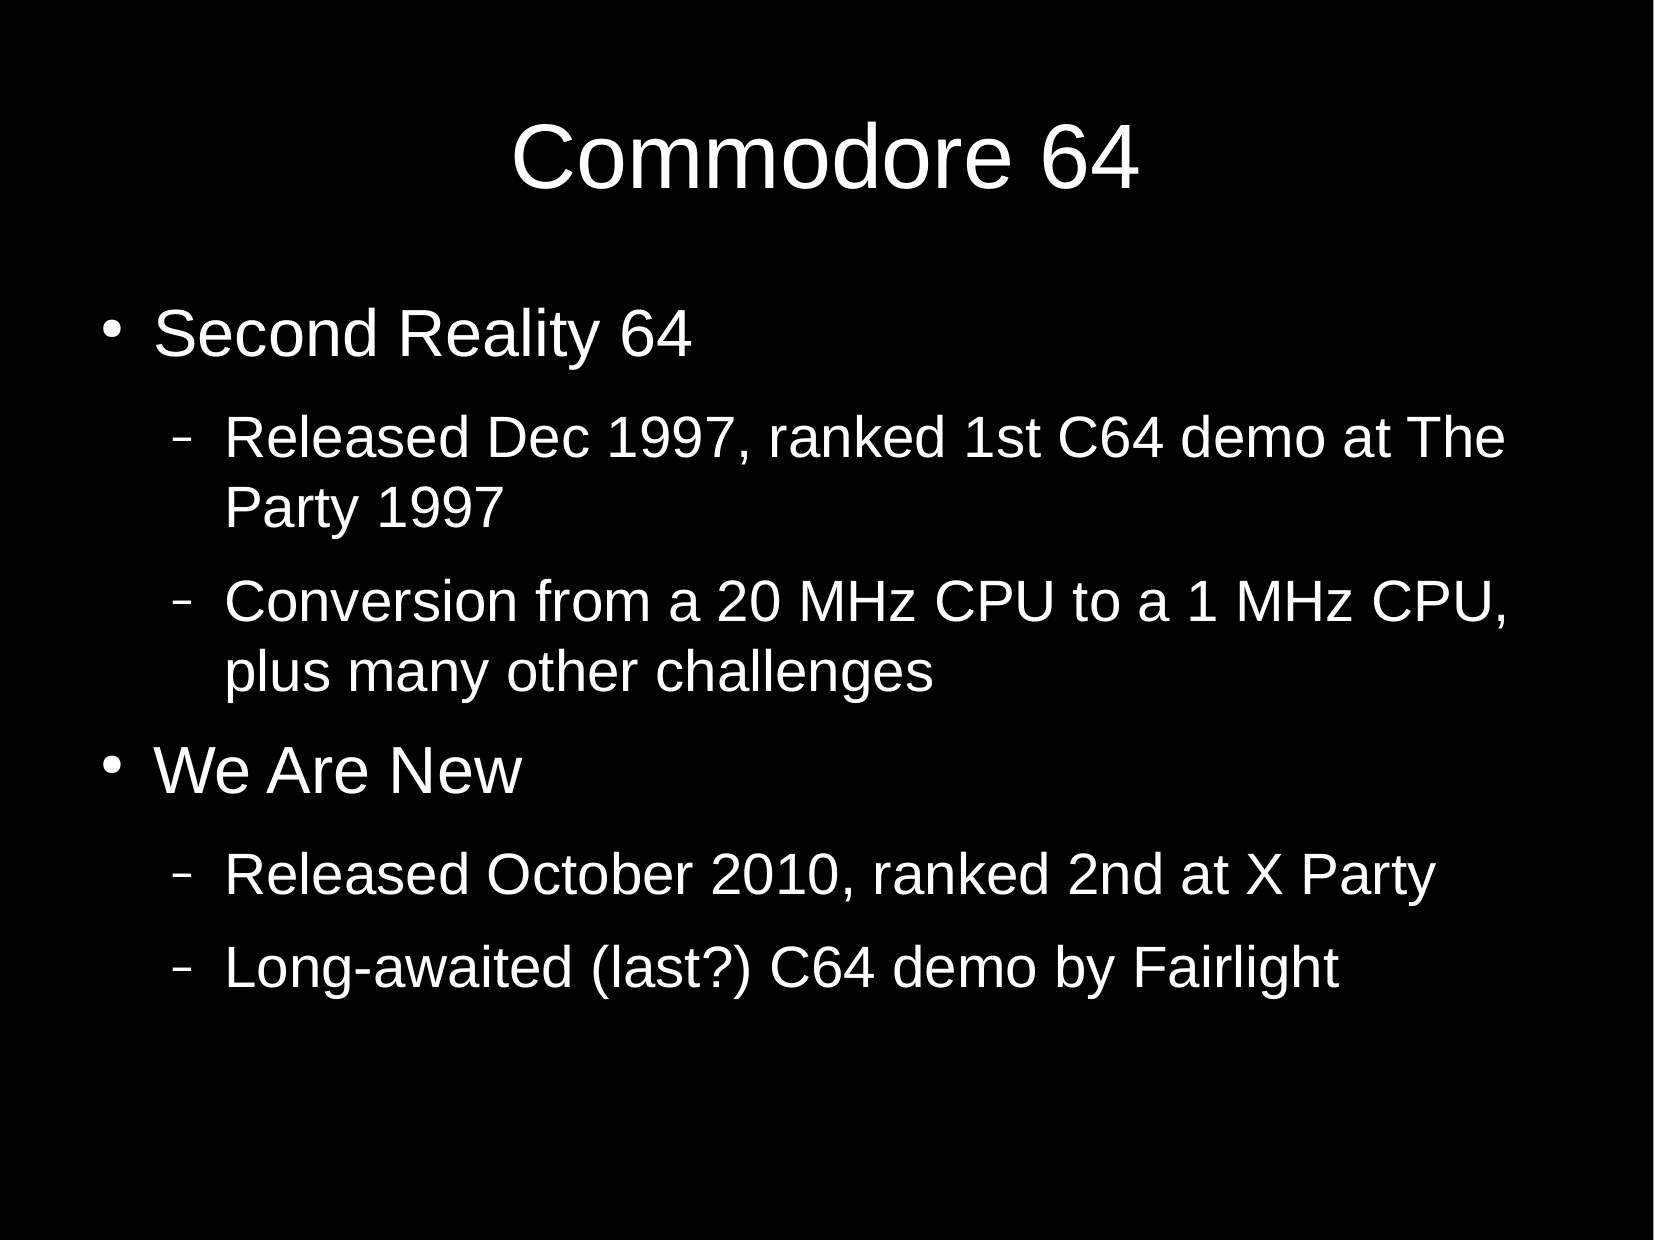

# Commodore 64
Second Reality 64
Released Dec 1997, ranked 1st C64 demo at The Party 1997
Conversion from a 20 MHz CPU to a 1 MHz CPU, plus many other challenges
We Are New
Released October 2010, ranked 2nd at X Party
Long-awaited (last?) C64 demo by Fairlight